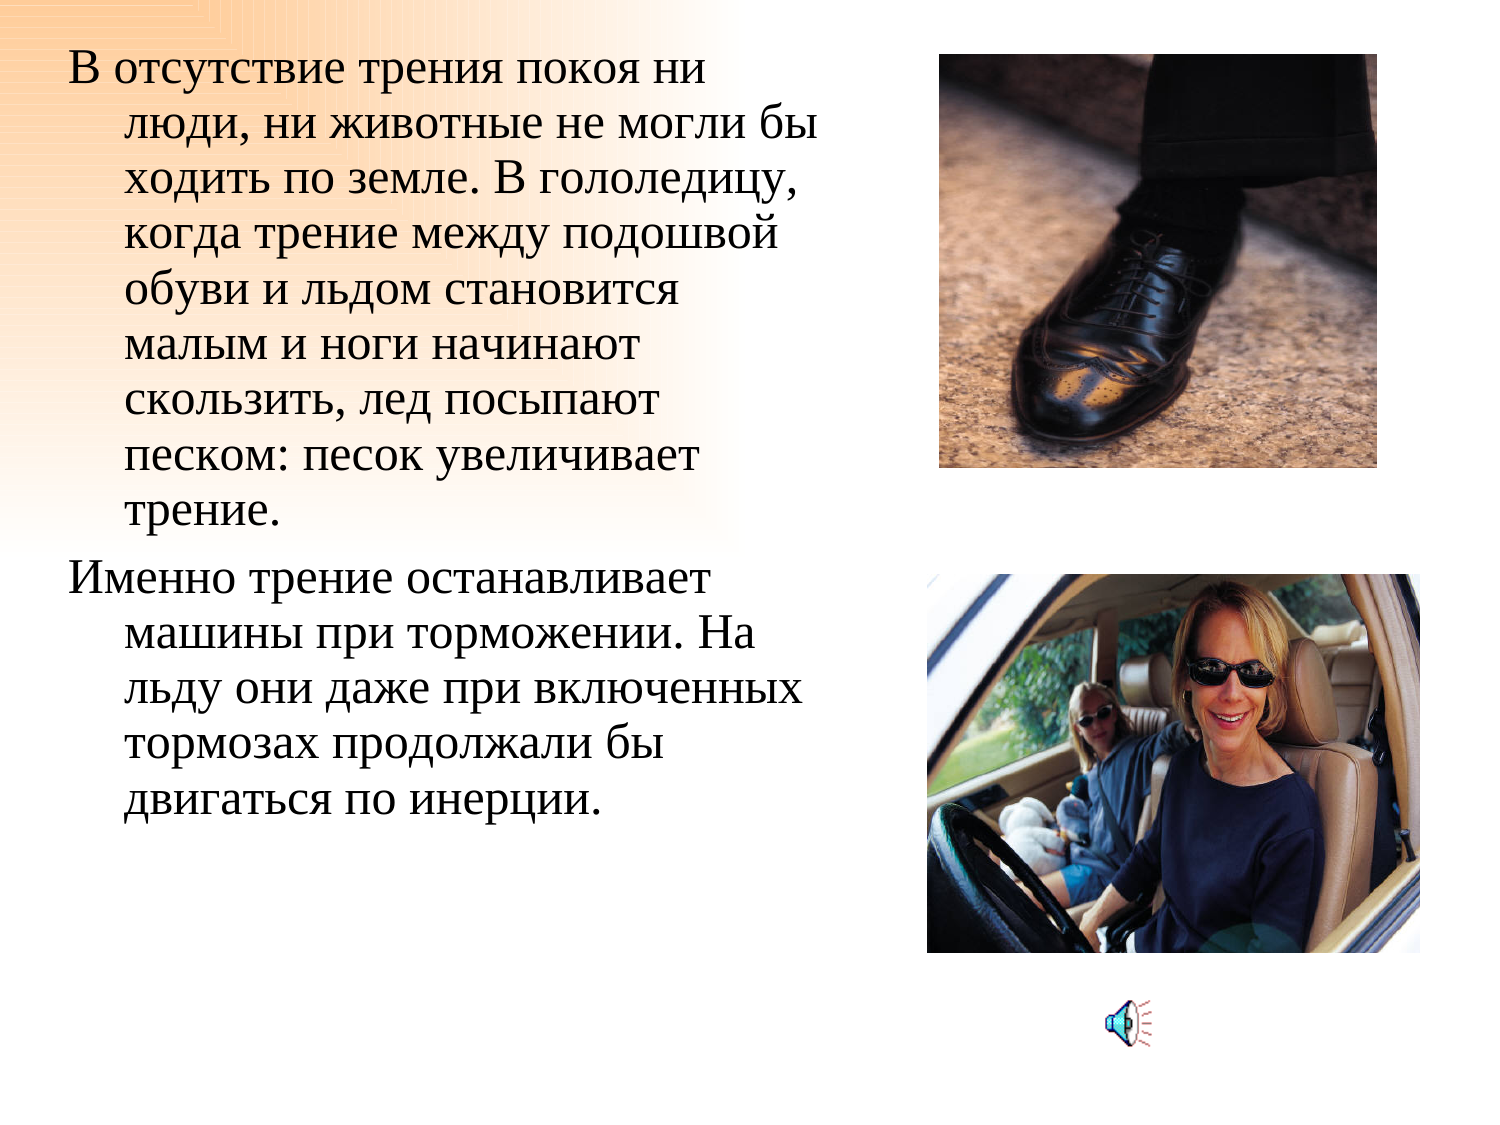

# В отсутствие трения покоя ни люди, ни животные не могли бы ходить по земле. В гололедицу, когда трение между подошвой обуви и льдом становится малым и ноги начинают скользить, лед посыпают песком: песок увеличивает трение.
Именно трение останавливает машины при торможении. На льду они даже при включенных тормозах продолжали бы двигаться по инерции.